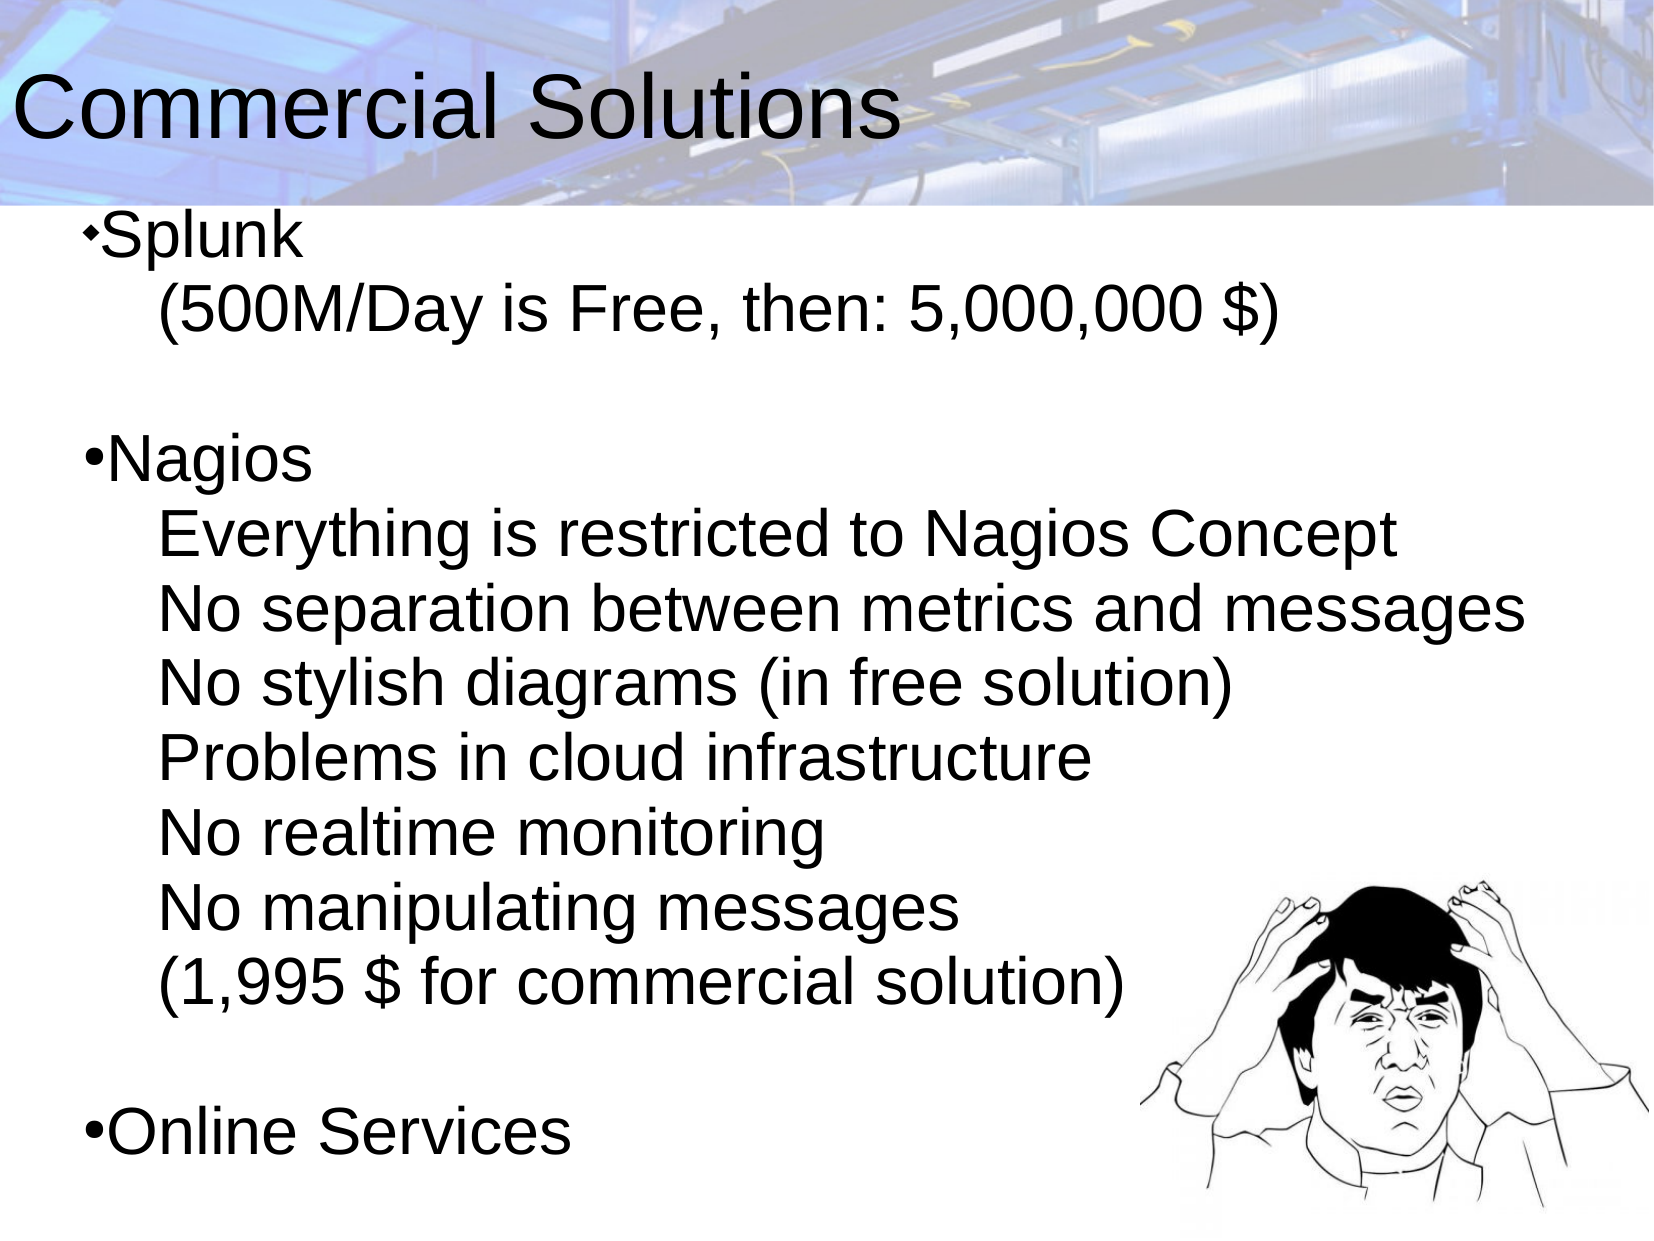

# Commercial Solutions
Splunk
	(500M/Day is Free, then: 5,000,000 $)
Nagios
	Everything is restricted to Nagios Concept
	No separation between metrics and messages
	No stylish diagrams (in free solution)
	Problems in cloud infrastructure
	No realtime monitoring
	No manipulating messages
	(1,995 $ for commercial solution)
Online Services